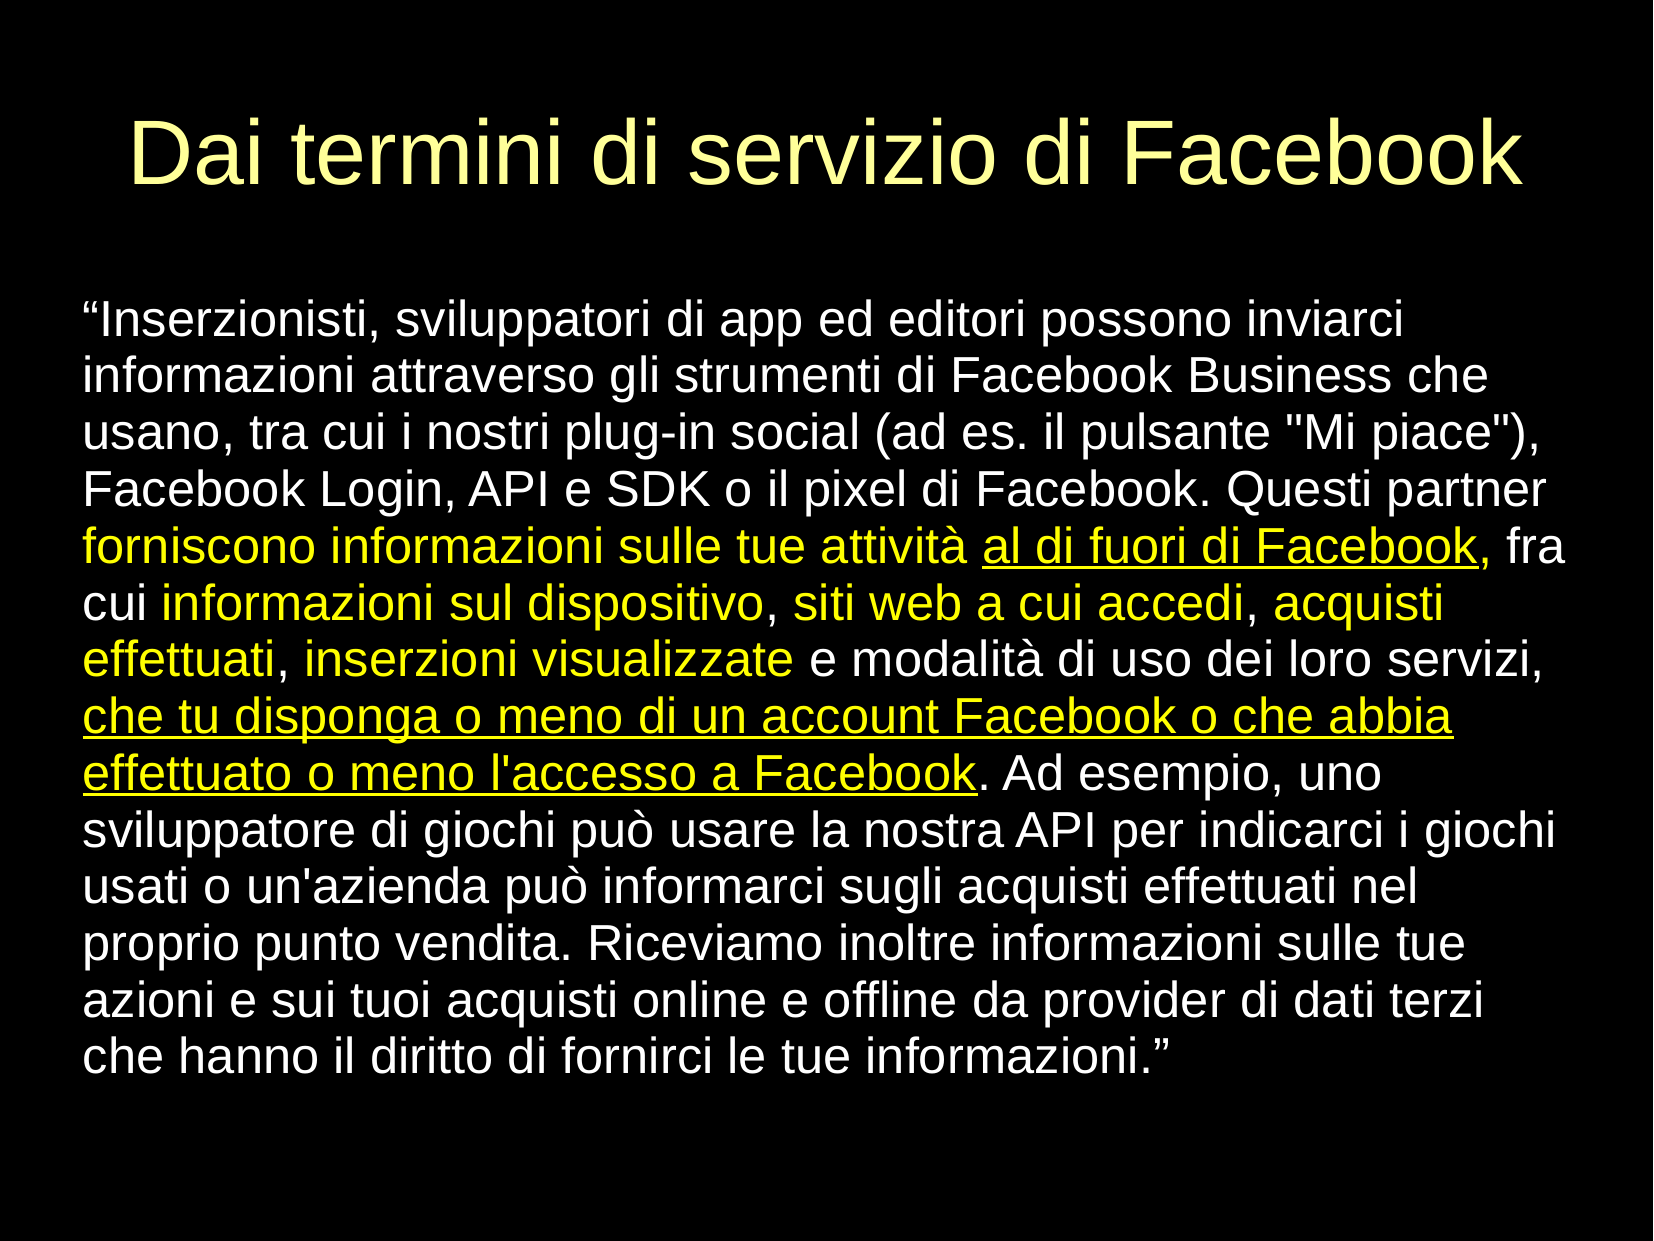

# Dai termini di servizio di Facebook
“Inserzionisti, sviluppatori di app ed editori possono inviarci informazioni attraverso gli strumenti di Facebook Business che usano, tra cui i nostri plug-in social (ad es. il pulsante "Mi piace"), Facebook Login, API e SDK o il pixel di Facebook. Questi partner forniscono informazioni sulle tue attività al di fuori di Facebook, fra cui informazioni sul dispositivo, siti web a cui accedi, acquisti effettuati, inserzioni visualizzate e modalità di uso dei loro servizi, che tu disponga o meno di un account Facebook o che abbia effettuato o meno l'accesso a Facebook. Ad esempio, uno sviluppatore di giochi può usare la nostra API per indicarci i giochi usati o un'azienda può informarci sugli acquisti effettuati nel proprio punto vendita. Riceviamo inoltre informazioni sulle tue azioni e sui tuoi acquisti online e offline da provider di dati terzi che hanno il diritto di fornirci le tue informazioni.”